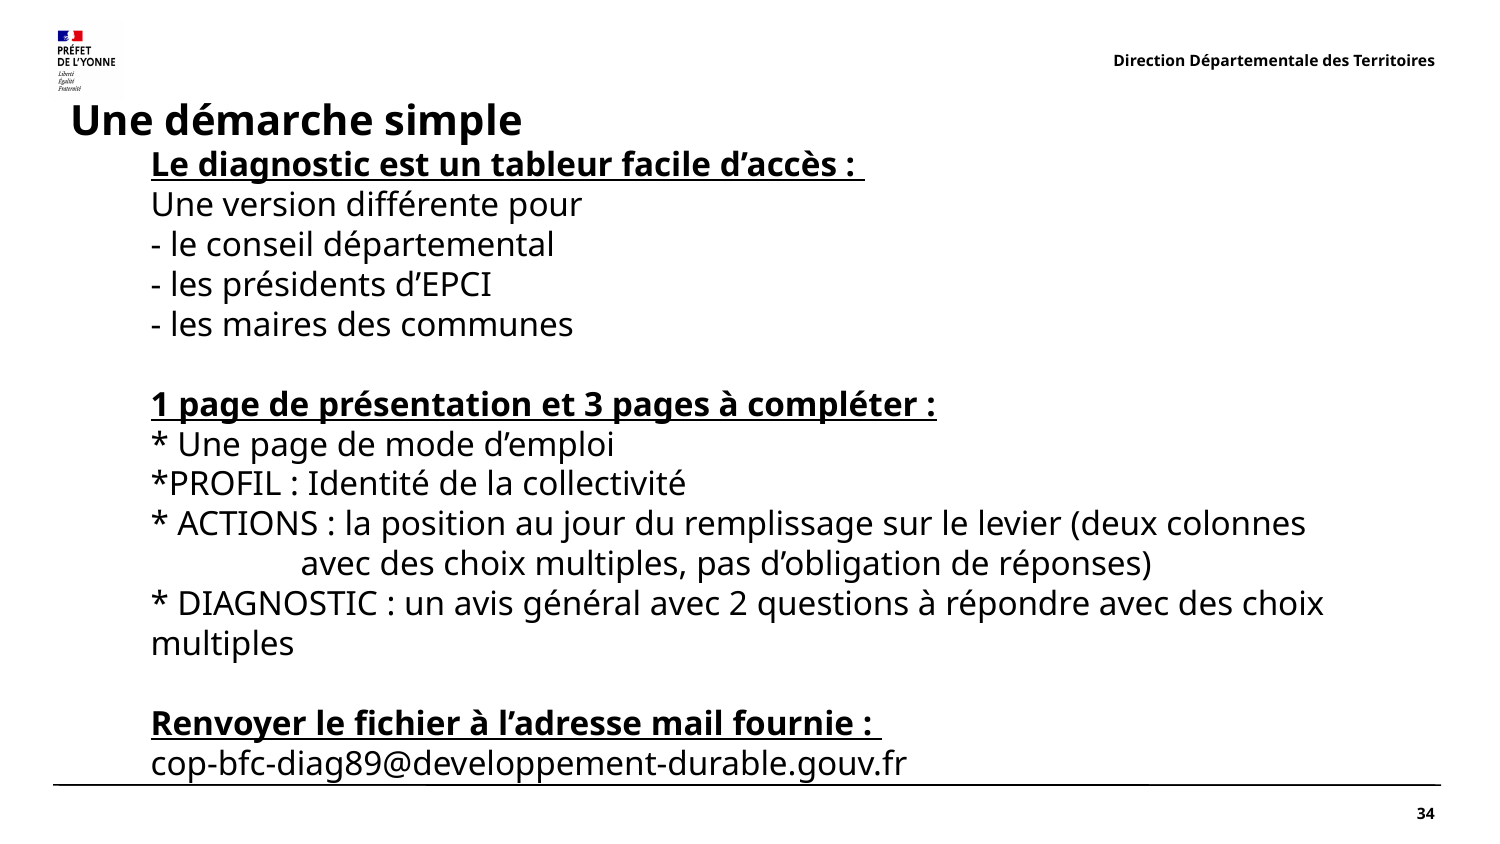

Direction Départementale des Territoires
Une démarche simple
Le diagnostic est un tableur facile d’accès :
Une version différente pour
- le conseil départemental
- les présidents d’EPCI
- les maires des communes
1 page de présentation et 3 pages à compléter :
* Une page de mode d’emploi
*PROFIL : Identité de la collectivité
* ACTIONS : la position au jour du remplissage sur le levier (deux colonnes 		avec des choix multiples, pas d’obligation de réponses)
* DIAGNOSTIC : un avis général avec 2 questions à répondre avec des choix multiples
Renvoyer le fichier à l’adresse mail fournie :
cop-bfc-diag89@developpement-durable.gouv.fr
34